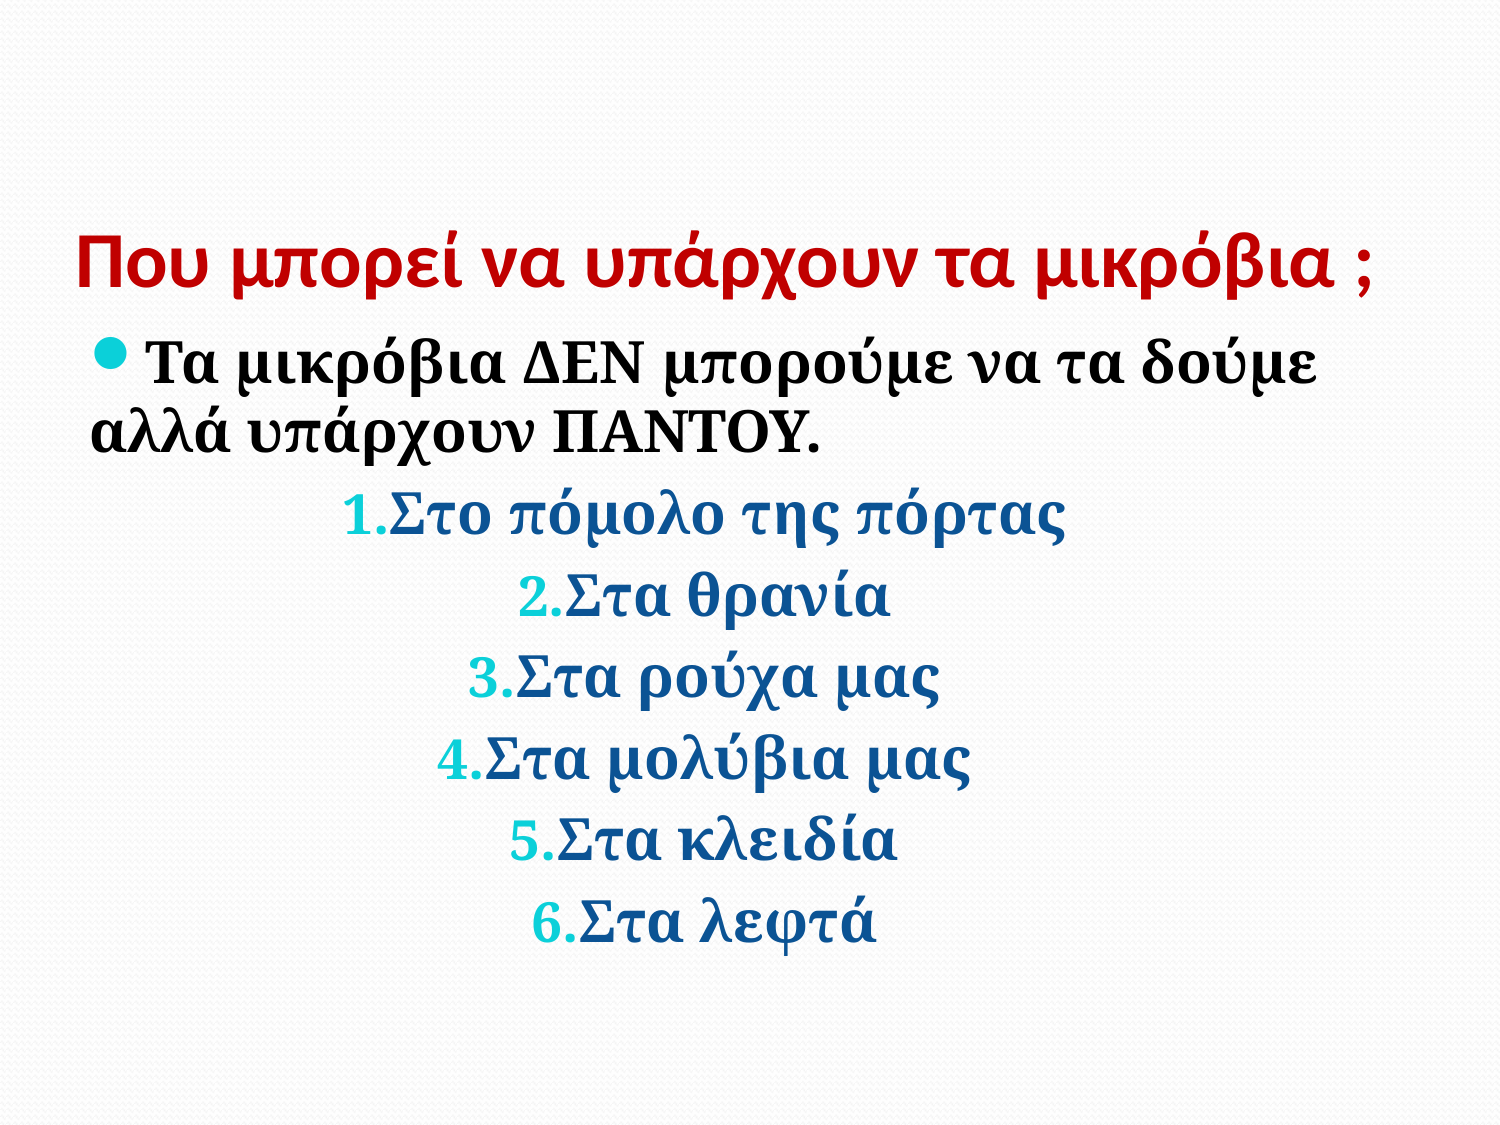

# Που μπορεί να υπάρχουν τα μικρόβια ;
Τα μικρόβια ΔΕΝ μπορούμε να τα δούμε αλλά υπάρχουν ΠΑΝΤΟΥ.
Στο πόμολο της πόρτας
Στα θρανία
Στα ρούχα μας
Στα μολύβια μας
Στα κλειδία
Στα λεφτά